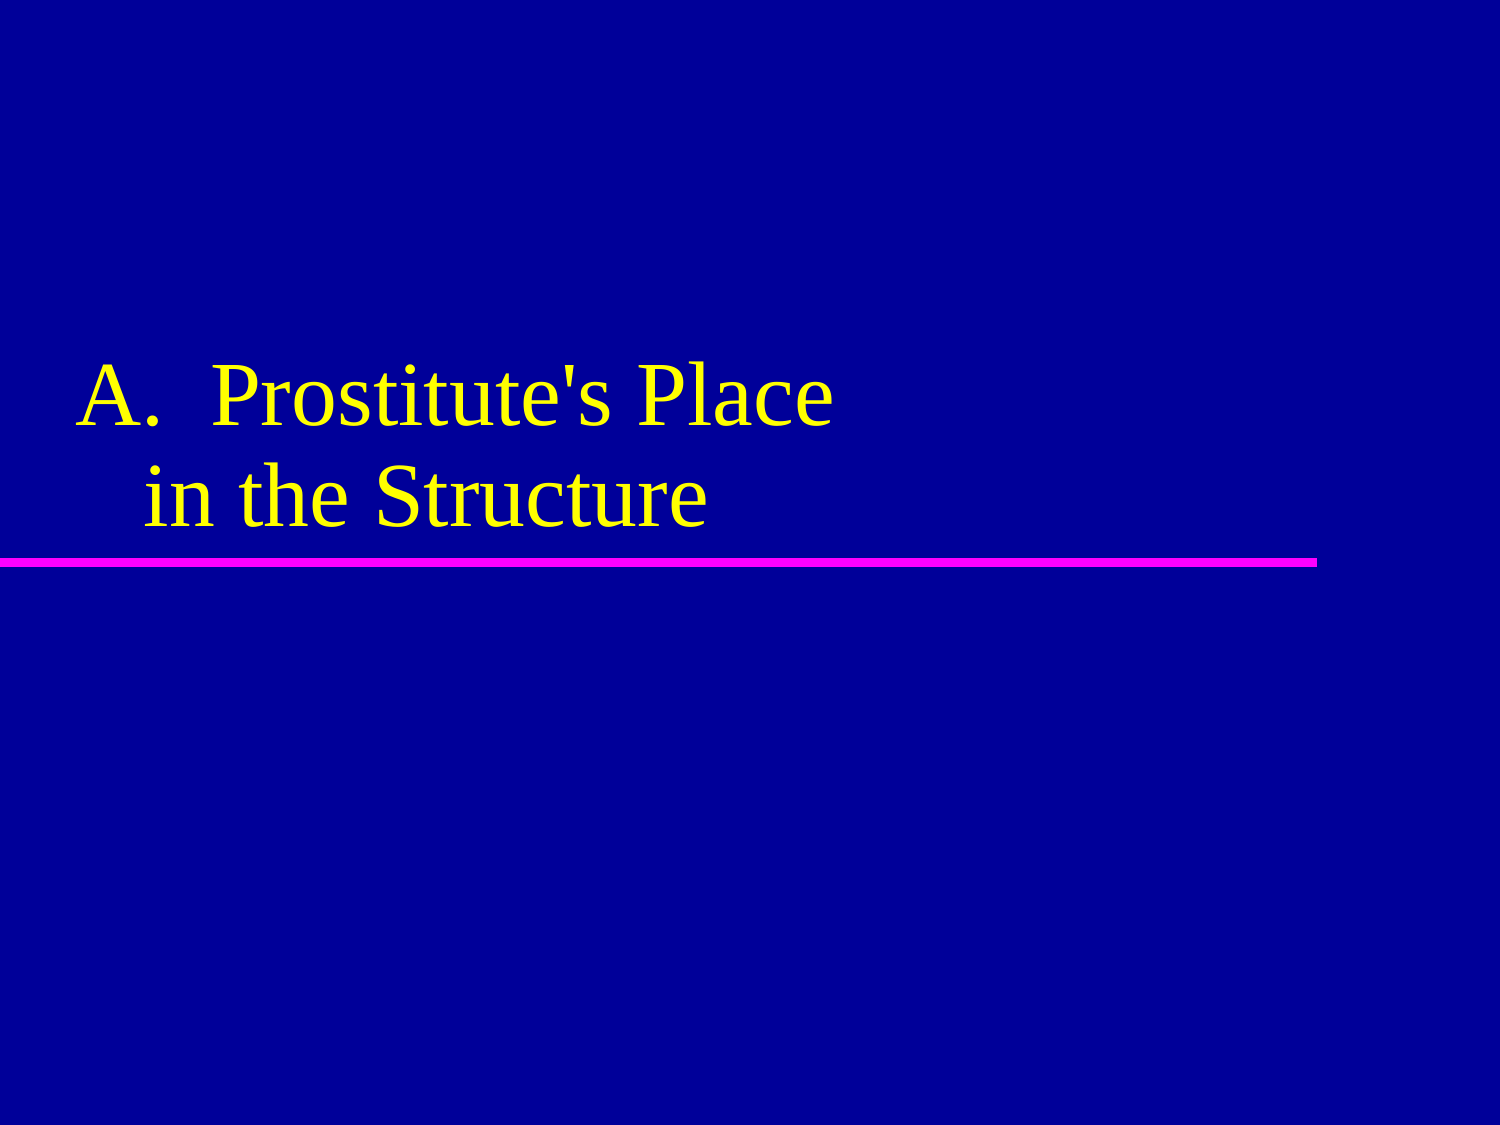

# A. Prostitute's Place in the Structure